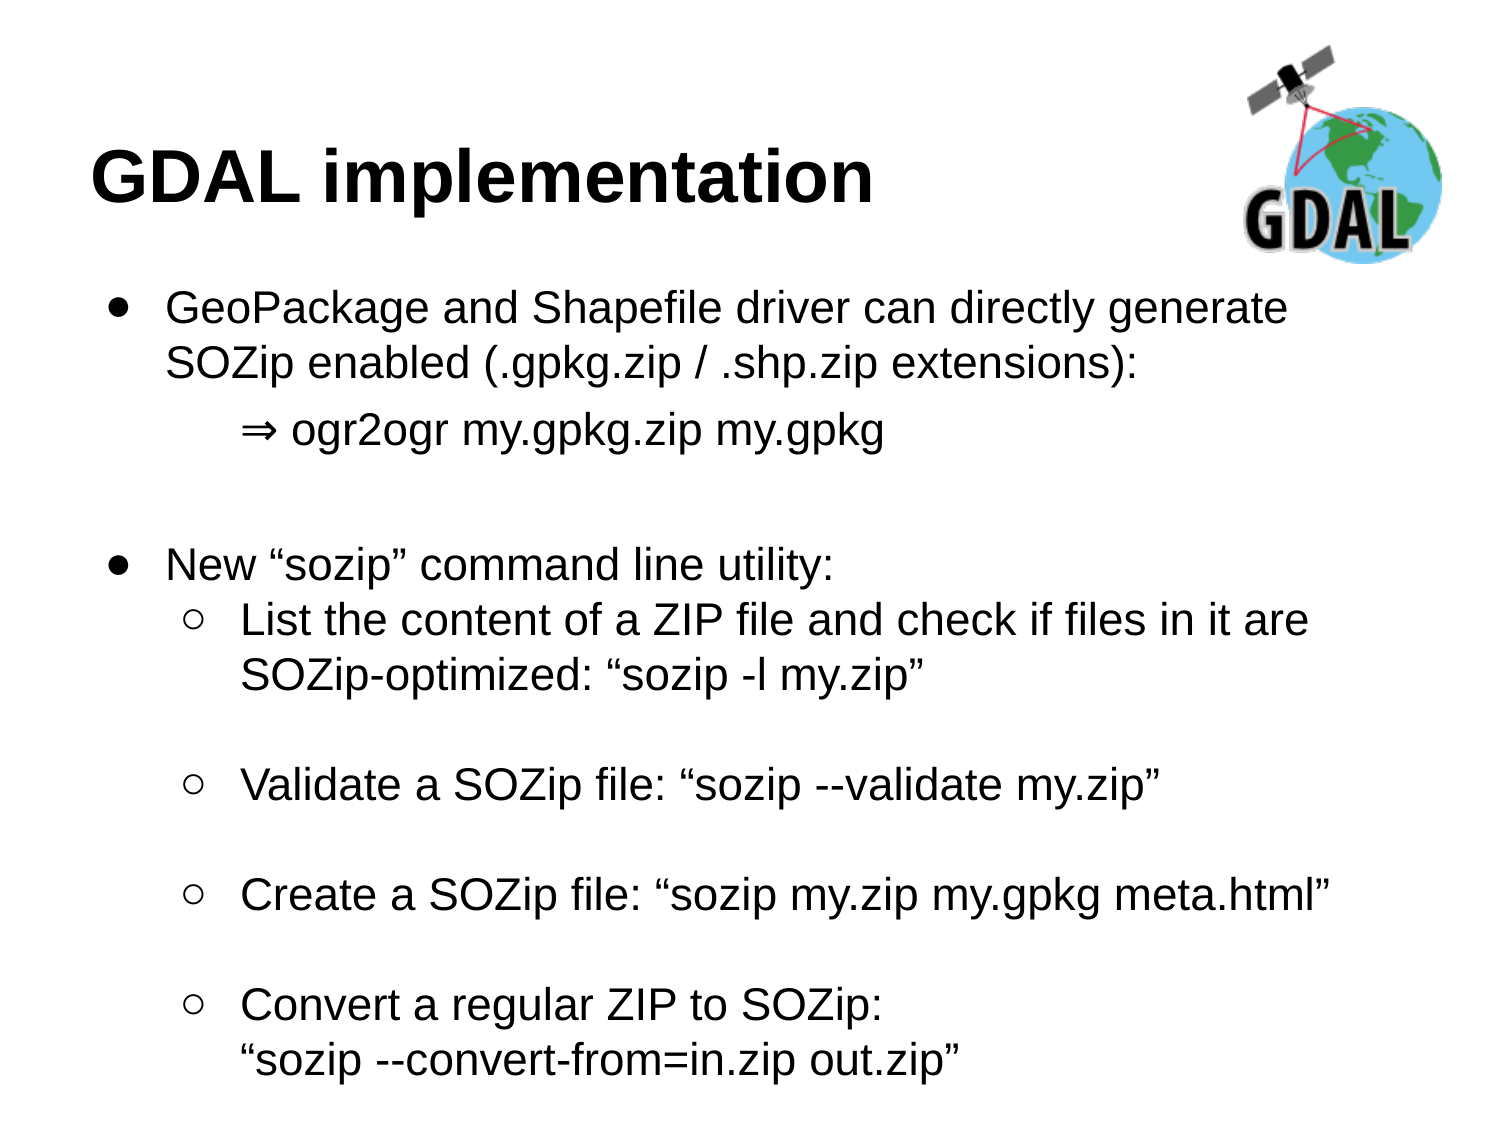

# GDAL implementation
GeoPackage and Shapefile driver can directly generate SOZip enabled (.gpkg.zip / .shp.zip extensions):
⇒ ogr2ogr my.gpkg.zip my.gpkg
New “sozip” command line utility:
List the content of a ZIP file and check if files in it are SOZip-optimized: “sozip -l my.zip”
Validate a SOZip file: “sozip --validate my.zip”
Create a SOZip file: “sozip my.zip my.gpkg meta.html”
Convert a regular ZIP to SOZip:
“sozip --convert-from=in.zip out.zip”